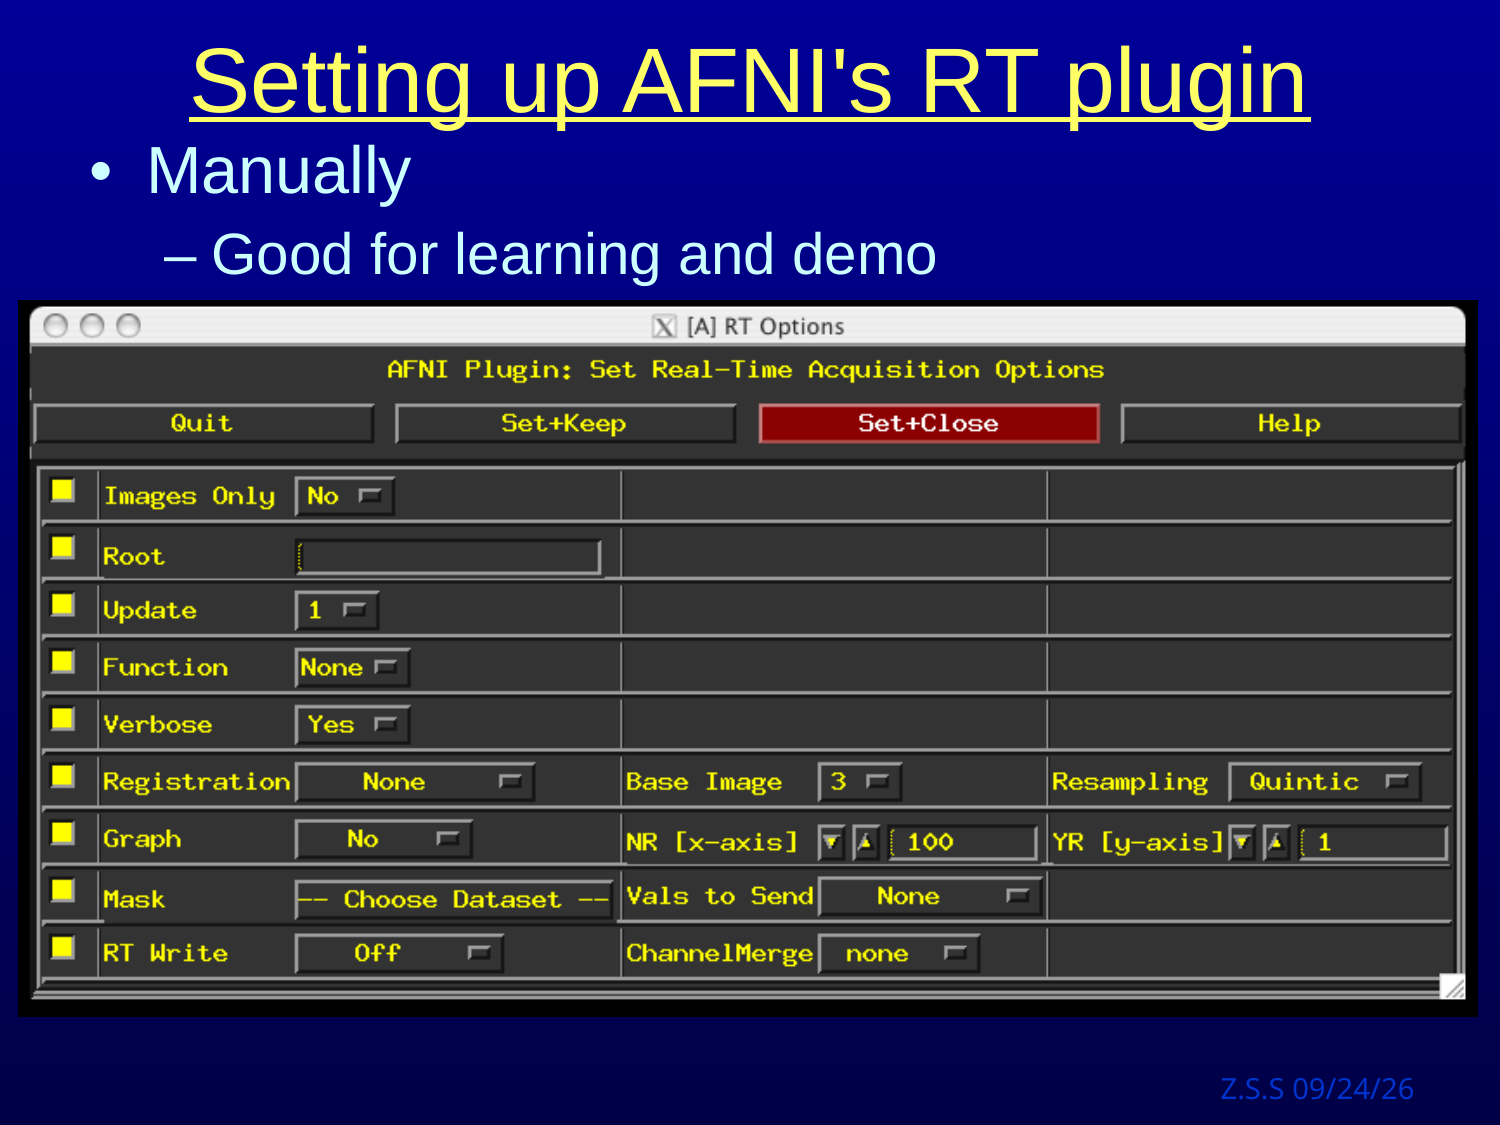

# Setting up AFNI's RT plugin
Manually
Good for learning and demo